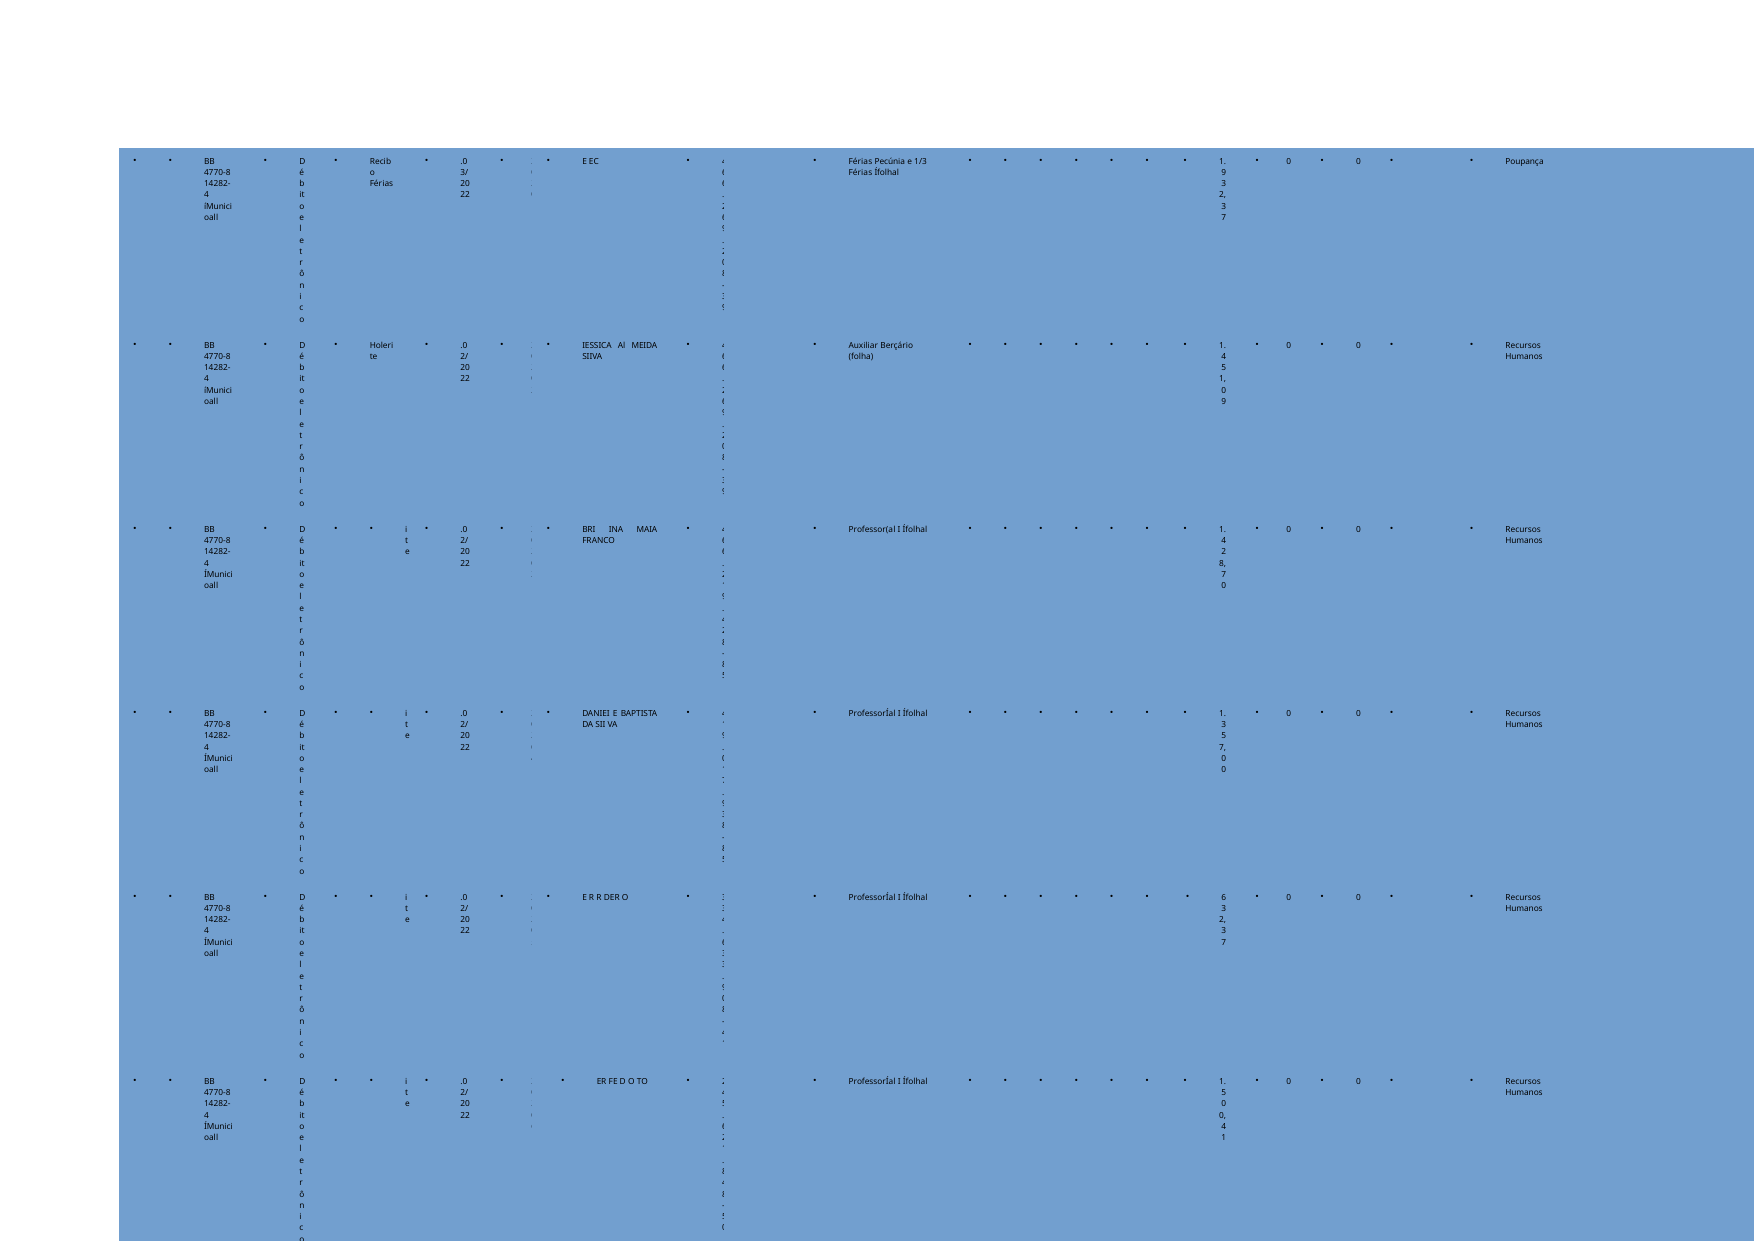

| 1203689 | BB 4770-8 14282-4 íMunicioall | Débito eletrônico | Recibo Férias | | .03/2022 | 30201 | E EC | 466.269.208-39 | | | Férias Pecúnia e 1/3 Férias Ífolhal | | | | 28/0 | 1/20 | 22 | 02/0 | 3/20 | 22 | 1.932,37 | 0 | 0 | 1.932,37 | | Poupança | | | | |
| --- | --- | --- | --- | --- | --- | --- | --- | --- | --- | --- | --- | --- | --- | --- | --- | --- | --- | --- | --- | --- | --- | --- | --- | --- | --- | --- | --- | --- | --- | --- |
| 1203698 | BB 4770-8 14282-4 íMunicioall | Débito eletrônico | Holerite | | .02/2022 | 30202 | IESSICA Al MEIDA SIIVA | 466.269.208-39 | | | Auxiliar Berçário (folha) | | | | 26/0 | 2/20 | 22 | 02/0 | 3/20 | 22 | 1.451,09 | 0 | 0 | 1.451,09 | | Recursos Humanos | | | | |
| 1203706 | BB 4770-8 14282-4 ÍMunicioall | Débito eletrônico | Holer | ite | .02/2022 | 30203 | BRI INA MAIA FRANCO | 466.219.428-85 | | | Professor(al I Ífolhal | | | | 26/0 | 2/20 | 22 | 02/0 | 3/20 | 22 | 1.428,70 | 0 | 0 | 1.428,70 | | Recursos Humanos | | | | |
| 1203710 | BB 4770-8 14282-4 ÍMunicioall | Débito eletrônico | Holer | ite | .02/2022 | 30204 | DANIEI E BAPTISTA DA SII VA | 419.017.938-85 | | | ProfessorÍal I Ífolhal | | | | 26/0 | 2/20 | 22 | 02/0 | 3/20 | 22 | 1.357,00 | 0 | 0 | 1.357,00 | | Recursos Humanos | | | | |
| 1203714 | BB 4770-8 14282-4 ÍMunicioall | Débito eletrônico | Holer | ite | .02/2022 | 30205 | E R R DER O | 334.633.908-41 | | | ProfessorÍal I Ífolhal | | | | 26/0 | 2/20 | 22 | 02/0 | 3/20 | 22 | 632,37 | 0 | 0 | 632,37 | | Recursos Humanos | | | | |
| 1203719 | BB 4770-8 14282-4 ÍMunicioall | Débito eletrônico | Holer | ite | .02/2022 | 30206 | ER FE D O TO | 245.621.848-50 | | | ProfessorÍal I Ífolhal | | | | 26/0 | 2/20 | 22 | 02/0 | 3/20 | 22 | 1.500,41 | 0 | 0 | 1.500,41 | | Recursos Humanos | | | | |
| 1203727 | BB 4770-8 14282-4 ÍMunicioall | Débito eletrônico | Recibo | | .02/2022 | 30208 | ADEIIA SANTOS DE AIMEIDA | 143.730.248-39 | | | Locação de Imóvel PF | | | | 02/0 | 3/20 | 22 | 02/0 | 3/20 | 22 | 4.123,63 | 0 | 0 | 4.123,63 | | Recursos Humanos | | | | |
| 1203731 | BB 4770-8 14282-4 ÍMunicioall | Débito eletrônico | Nota fiscal de serviços | | .03/2022 | 30209 | B o SA | | 69.034.668/0001-56 | | Vale Alimentação/Refeição Íempregadosl | | | | 03/0 | 3/20 | 22 | 02/0 | 3/20 | 22 | 3.045,00 | 0 | 0 | 3.045,00 | | Recursos Humanos | | | | |
| 1203736 | BB 4770-8 14282-4 ÍMunicioall | Débito eletrônico | Extrato/Tarifa | | .03/2022 | 121985 | BANCO DO BRASIl | | 90.400.888/3174-21 | | Financeira | | | | 02/0 | 3/20 | 22 | 02/0 | 3/20 | 22 | 10,45 | 0 | 0 | 10,45 | | Custos Indiretos | | | | |
| 1203765 | BB 4770-8 14282-4 ÍMunicioall | Débito eletrônico | Guia outras | | .02/2022 | 31101 | Prefeitura de Guariilhos | | 46.319.000/0001-50 | | Impostos e Taxas | | | | 10/0 | 3/20 | 22 | 11/0 | 3/20 | 22 | 218,51 | 0 | 0 | 218,51 | | Custos Indiretos | | | | |
| 1203780 | BB 4770-8 14282-4 ÍMunicioall | Débito eletrônico | Guia Fgts | | .02/2022 | 31102 | E O O FEDER FT | | 00.360.305/0001-04 | | FGTS - Fundo de Garantia | | | | 11/0 | 3/20 | 22 | 11/0 | 3/20 | 22 | 3.489,20 | 0 | 0 | 3.489,20 | | Recursos Humanos | | | | |
| 1203819 | BB 4770-8 14282-4 ÍMunicioall | Débito eletrônico | Nota fiscal de serviços | | .02/2022 | 31401 | GUARULHOS TELECOMUNICACOES LTDATe | | 27.583.479/0001-92 | | Telefone eInternet | | | | 31/03/2022 | | | 14/03/2022 | | | 79,9 | 0 | 0 | 79,9 | | Custos Indiretos | | | | Juros/Multa não pertinente ao termo de Colaboração. |
| 1203844 | BB 4770-8 14282-4 ÍMunicioall | Débito eletrônico | Bnlatn | | .03/2022 | 01400 | PROAGIR CLUBE DE BENEFICIOS SOCIAIS | | 4 11 1» 1 | | Contribuiçã | o Bem Estar S | ocial | | 02/03/2022 | | | 14/03/2022 | | | 273 | 0 | 0 | 223 | | Recursos Humanos | | | | Juros/Multa não pertinente ao termo de Colaboração. |
| 1203882 | BB 4770-8 14282-4 ÍMunicioall | Débito eletrônico | Nota fiscal de serviços | | .02/2022 | 31403 | D TR DOR DE BENEFICIOS LTDA | | 19.112.659/0 | 001-68 | O! t l g g ,1 l | | | | 04/0 | 3/20 | 22 | 14/0 | 3/20 | 22 | 290,85 | 0 | 0 | 290,85 | | Recursos Humanos | | | | Juros/Multa não pertinente ao termo de Colaboração. |
| 1203890 | BB 4770-8 14282-4 ÍMunicioall | Débito eletrônico | Boleto | | .03/2022 | 31601 | SINDBENEFICENTE | | 12.403.462/0001-39 | | t b ã a t al | | | | 14/0 | 3/20 | 22 | 16/0 | 3/20 | 22 | 300,06 | 0 | 0 | 300,06 | | Recursos Humanos | | | | |
| 1203898 | BB 4770-8 14282-4 ÍMunicioall | Débito eletrônico | Contribuições/Doações | | .03/2022 | 31602 | SINDBENEFICENTE | | 12.403.462/0001-39 | | t b ã s d al | | | | 14/0 | 3/20 | 22 | 16/0 | 3/20 | 22 | 240 | 0 | 0 | 240 | | Recursos Humanos | | | | |
| 1203936 | BB 4770-8 14282-4 ÍMunicioall | Débito eletrônico | Nota fiscal de serviços | | .03/2022 | 31801 | BANTINI SERVICOS DE ENGENHARIA LTDA | | 29.458.610/0 | 001-15 | Engenheiro | de Segurança | ab | lho PI | 02/0 | 3/20 | 22 | 18/0 | 3/20 | 22 | 595 | 0 | 0 | 595 | | Custos | | iretos | Contrato Anexado. | |
| 1203953 | BB 4770-8 14282-4 ÍMunicioall | Débito eletrônico | Nota Fiscal | | .03/2022 | 31802 | g g | | 14.328.581/0001-08 | | Gás ÍGLPl | | | | 15/0 | 3/20 | 22 | 18/0 | 3/20 | 22 | 940,6 | 0 | 0 | 940,6 | | Custos | Ind | iretos | | |
| 1203982 | BB 4770-8 14282-4 ÍMunicioall | Débito eletrônico | Guia outras | | .02/2022 | 31803 | Secretaria da Receita Federal | | 00.394.460/0058-87 | | IRRF s/ Alug | uel PI | | | 08/0 | 2/20 | 22 | 18/0 | 3/20 | 22 | 376,37 | 0 | 0 | 376,37 | | Custos | Ind | iretos | | |
| 1204016 | BB 4770-8 14282-4 ÍMunicioall | Débito eletrônico | Fatura | | .03/2022 | 31804 | R HO TE E O CACOES LTDATe | | 27.583.479/0001-92 | | | | | | 03/0 | 3/20 | 22 | 18/0 | 3/20 | 22 | 39,9 | 0 | 0 | 39,9 | | Custos | Ind | iretos | | |
| 1204031 | BB 4770-8 14282-4 ÍMunicioall | Débito eletrônico | Darf | | .02/2022 | 31805 | Secretaria da Receita Federal | | 00.394.460/0058-87 | | IRRF s/ Proventos | | | | 28/0 | 2/20 | 22 | 18/0 | 3/20 | 22 | 2.114,93 | 0 | 0 | 2.114,93 | | Custos | Ind | iretos | | |
| 1204037 | BB 4770-8 14282-4 ÍMunicioall | Débito eletrônico | Darf | | .02/2022 | 32301 | Secretaria da Receita Federal | | 00.394.460/0058-87 | | PIS s/ Salários | | | | 28/0 | 2/20 | 22 | 23/0 | 3/20 | 22 | 436,16 | 0 | 0 | 436,16 | | Custos | Ind | iretos | | |
| 1204043 | BB 4770-8 14282-4 ÍMunicioall | Débito eletrônico | Guia outras | | .03/2022 | 32302 | P | | 46.319.000/0001-50 | | Imoosto Pre | dial e Territori | al Urban | | 25/0 | 1/20 | 22 | 23/0 | 3/20 | 22 | 815,13 | 0 | 0 | 815,13 | | Custos | Ind | iretos | | |
| 1204052 | BB 4770-8 14282-4 ÍMunicioall | Débito eletrônico | Nota fiscal de serviços | | .03/2022 | 32401 | TALENT ASSESSORIA CONTABIL LTDA | | 10.985.260/0 | 001-17 | | | | | 24/0 | 3/20 | 22 | 24/0 | 3/20 | 22 | 906 | 0 | 0 | 906 | | Custos | Ind | iretos | | |
| 1204058 | BB 4770-8 14282-4 ÍMunicioall | Débito eletrônico | Nota fiscal de serviços | | .03/2022 | 32402 | TALENT ASSESSORIA CONTABIL LTDA | | 10.985.260/0 | 001-17 | | | | | 24/0 | 3/20 | 22 | 24/0 | 3/20 | 22 | 1.406,00 | 0 | 0 | 1.406,00 | | Custos | Ind | iretos | | |
| 1204085 | BB 4770-8 14282-4 ÍMunicioall | Débito eletrônico | Nota fiscal de serviços | | .03/2022 | 32501 | RT PR T R ET SUAL EIRELI | | 32.917.044/0 | 001-77 | Manutençã | o da Unidade E | | | 24/0 | 3/20 | 22 | 25/0 | 3/20 | 22 | 412,5 | 0 | 0 | 412,5 | | Custos | Ind | iretos | | |
| 1204098 | BB 4770-8 14282-4 ÍMunicioall | Débito eletrônico | Extrato/Tarifa | | .03/2022 | 391904 | BANCO DO BRASIL | | 90.400.888/3174-21 | | Financeira | | | | 28/0 | 3/20 | 22 | 28/0 | 3/20 | 22 | 11 | 0 | 0 | 11 | | Custos | Ind | iretos | | |
| 1204368 | BB 4770-8 14282-4 ÍMunicioall | Débito eletrônico | Nota fiscal de serviços | | .03/2022 | 32901 | TALENT ASSESSORIA CONTABIL LTDA | | 10.985.260/0 | 001-17 | | | | | 28/0 | 3/20 | 22 | 29/0 | 3/20 | 22 | 1.906,00 | 0 | 0 | 1.906,00 | | Custos | Ind | iretos | | FAVOR CONCILIAR DESPESA. |
| 1204369 | BB 4770-8 14282-4 ÍMunicioall | Débito eletrônico | Holer | | .03/2022 | 47885 | BRUNA CAROLINE CARVALHO GARCIA | 471.644.578-08 | | | Professor Íal I Ífolhal | | | | 31/0 | 3/20 | 22 | 31/0 | 3/20 | 22 | 2.109,51 | 0 | 0 | 2.109,51 | | Recursos Humanos | | | | Folha de MARÇO |
| 1204373 | BB 4770-8 14282-4 ÍMunicioall | Débito eletrônico | Holer | ite | .03/2022 | 47885 | BRUNA MAIA FRANCO | 466.219.428-85 | | | Professor Íal I Ífolhal | | | | 31/0 | 3/20 | 22 | 31/0 | 3/20 | 22 | 2.109,51 | 0 | 0 | 2.109,51 | | Recursos Humanos | | | | |
| 1204375 | BB 4770-8 14282-4 ÍMunicioall | Débito eletrônico | Holer | ite | .03/2022 | 47885 | R TH E D SILVA SANTANA | 080.076.854-05 | | | Assistente A | dministrativo | lolhal | | 31/0 | 3/20 | 22 | 31/0 | 3/20 | 22 | 1.797,46 | 0 | 0 | 1.797,46 | | Recursos Humanos | | | | |
| 1204382 | BB 4770-8 14282-4 ÍMunicioall | Débito eletrônico | Holer | ite | .03/2022 | 47885 | FABIANA LEROS ROCHA | 328.609.458-73 | | | Professor Íal I Ífolhal | | | | 31/0 | 3/20 | 22 | 31/0 | 3/20 | 22 | 2.109,51 | 0 | 0 | 2.109,51 | | Recursos Humanos | | | | |
| 1204385 | BB 4770-8 14282-4 ÍMunicioall | Débito eletrônico | Holer | ite | .03/2022 | 47885 | F B Q R O D A | 377.792.128-90 | | | Diretor Ífolhal | | | | 31/0 | 3/20 | 22 | 31/0 | 3/20 | 22 | 2.854,30 | 0 | 0 | 2.854,30 | | Recursos Humanos | | | | |
| 1204386 | BB 4770-8 14282-4 ÍMunicioall | Débito eletrônico | Holer | ite | .03/2022 | 47885 | FB E O D OS SANTOS | 423.559.788-40 | | | Professor Íal I Ífolhal | | | | 31/0 | 3/20 | 22 | 31/0 | 3/20 | 22 | 2.109,51 | 0 | 0 | 2.109,51 | | Recursos Humanos | | | | |
| 1204389 | BB 4770-8 14282-4 ÍMunicioall | Débito eletrônico | Holer | ite | .03/2022 | 47885 | Q E E O RE LHÃES | 335.896.028-56 | | | Auxiliar de Cozinha Ífolhal | | | | 31/0 | 3/20 | 22 | 31/0 | 3/20 | 22 | 1.365,12 | 0 | 0 | 1.365,12 | | Recursos Humanos | | | | |
| 1204392 | BB 4770-8 14282-4 ÍMunicioall | Débito eletrônico | Holer | ite | .03/2022 | 47885 | E ER PO TRO ERI | 388.700.928-28 | | | Coordenad | or Pedagógico | folhal | | 31/0 | 3/20 | 22 | 31/0 | 3/20 | 22 | 2.303,38 | 0 | 0 | 2.303,38 | | Recursos Humanos | | | | |
| 1204396 | BB 4770-8 14282-4 ÍMunicioall | Débito eletrônico | Holer | ite | .03/2022 | 47885 | E RR DE ARAUJO | 334.633.908-41 | | | Professor Íal I Ífolhal | | | | 31/0 | 3/20 | 22 | 31/0 | 3/20 | 22 | 2.109,51 | 0 | 0 | 2.109,51 | | Recursos Humanos | | | | |
| 1204398 | BB 4770-8 14282-4 ÍMunicioall | Débito eletrônico | Holer | ite | .03/2022 | 47885 | R DE D R DE MATOS | 040.224.955-02 | | | Professor Íal I Ífolhal | | | | 31/0 | 3/20 | 22 | 31/0 | 3/20 | 22 | 157,6 | 0 | 0 | 157,6 | | Recursos Humanos | | | | |
| 1204400 | BB 4770-8 14282-4 ÍMunicioall | Débito eletrônico | Holer | ite | .03/2022 | 47885 | ETE R OR O | 538.734.915-91 | | | Professor Íal I Ífolhal | | | | 31/0 | 3/20 | 22 | 31/0 | 3/20 | 22 | 2.109,51 | 0 | 0 | 2.109,51 | | Recursos Humanos | | | | |
| 1204402 | BB 4770-8 14282-4 ÍMunicioall | Débito eletrônico | Holer | ite | .03/2022 | 47885 | MARIA AUDENICE DOS SANTOS | 333.865.838-90 | | | CozinheiroÍal Ífolhal | | | | 31/0 | 3/20 | 22 | 31/0 | 3/20 | 22 | 1.534,33 | 0 | 0 | 1.534,33 | | Recursos Humanos | | | | |
| 1204407 | BB 4770-8 14282-4 ÍMunicioall | Débito eletrônico | Holer | ite | .03/2022 | 47885 | RT OPE RODR E | 908.150.844-04 | | | Auxiliar de Limpeza Ífolhal | | | | 31/0 | 3/20 | 22 | 31/0 | 3/20 | 22 | 1.084,03 | 0 | 0 | 1.084,03 | | Recursos Humanos | | | | |
| 1204409 | BB 4770-8 14282-4 ÍMunicioall | Débito eletrônico | Holer | ite | .03/2022 | 47885 | [R FE DO TOS | 245.621.848-50 | | | Professor Íal I Ífolhal | | | | 31/0 | 3/20 | 22 | 31/0 | 3/20 | 22 | 2.109,51 | 0 | 0 | 2.109,51 | | Recursos Humanos | | | | |
| 1204411 | BB 4770-8 14282-4 ÍMunicioall | Débito eletrônico | Hole | ite | .03/2022 | | EDO E TO FERREIRA | 447.358.958-76 | | | Auxiliar de Limpeza Ífolhal | | | | 1 | 3/20 | 22 | 31/ | 3/20 | 22 | 1.084,03 | 0 | 0 | 1.084,03 | | Recursos Humanos | | | | |
| 1204414 | BB 4770-8 14282-4 ÍMunicioall | Débito eletrônico | Holer | ite | .03/2022 | 47885 | T T E PERER D SANTOS | 343.326.668-95 | | | Professor Íal I Ífolhal | | | | 31/0 | 3/20 | 22 | 31/0 | 3/20 | 22 | 2.109,51 | 0 | 0 | 2.109,51 | | Recursos Humanos | | | | |
| 1204419 | BB 4770-8 14282-4 ÍMunicioall | Débito eletrônico | Holer | ite | .03/2022 | 47885 | E R BE RO HER IDES DOS SANTO | 298.800.078-67 | | | Professor Íal I Ífolhal | | | | 31/0 | 3/20 | 22 | 31/0 | 3/20 | 22 | 2.109,51 | 0 | 0 | 2.109,51 | | Recursos Humanos | | | | |
| 1204421 | BB 4770-8 14282-4 ÍMunicioall | Débito eletrônico | Holer | ite | .03/2022 | 47885 | D TO TENORIO | 336.608.458-84 | | | Professor Íal I Ífolhal | | | | 31/0 | 3/20 | 22 | 31/0 | 3/20 | 22 | 2.109,51 | 0 | 0 | 2.109,51 | | Recursos Humanos | | | | |
| 1204423 | BB 4770-8 14282-4 ÍMunicioall | Débito eletrônico | Holer | ite | .03/2022 | 47885 | ERO B OFETO A | 346.500.288-17 | | | Professor Íal I Ífolhal | | | | 31/0 | 3/20 | 22 | 31/0 | 3/20 | 22 | 2.109,51 | 0 | 0 | 2.109,51 | | Recursos Humanos | | | | |
| 1204424 | BB 4770-8 14282-4 ÍMunicioall | Débito eletrônico | Nota fiscal de serviços | | .03/2022 | 33101 | B ços e comercio SA | | 69.034.668/0001-56 | | Vale Alimen | tação/Refeiçã | | egadosl | 01/0 | 4/20 | 22 | 31/0 | 3/20 | 22 | 2.900,00 | 0 | 0 | 2.900,00 | | Custos | Indiretos | | | |
| 1204439 | BB 4770-8 14282-4 ÍMunicioall | Débito eletrônico | | | .04/2022 | | O E O R DE TRANSPORTE URBANO DE P ERO DE RULHOS E REGIAO | | | | | | | | 01/04/2022 | | | | | | | | | | | | Indiretos | | | |
| 1204443 | BB 4770-8 14282-4 ÍMunicioall | Débito eletrônico | Recibo | | .03/2022 | 33103 | ADE' ia SANTOS DE AL MEIDA | 143.730.248-39 | | | Locação de | Imóvel PF | | | 31/03/2022 | | | 31/03/2022 | | | 4.123,63 | 0 | 0 | 4.123,63 | | Locação | | | | |
| 1204451 | BB 4770-8 14282-4 ÍMunicioall | Débito eletrônico | Extrato/Tarifa | | .03/2022 | 551622 | BANCO DO BRASIL | | 90.400.888/3174-21 | | Financeira | | | | 31/03/2022 | | | 31/03/2022 | | | 11 | 0 | 0 | 11 | | Custos | Indiretos | | | |
| 1204460 | BB 4770-8 14282-4 ÍMunicioall | Débito eletrônico | Fatura | | .02/2022 | 40101 | DE E E TO B GO DO ESTADO DE | | 43.776.517/0001-80 | | Ág..a e E-g-t- | | | | 04/03/2022 | | | 01/04/2022 | | | 117,06 | 0 | 0 | 117,06 | | Custos | Indiretos | | | |
| 1204467 | BB 4770-8 14282-4 ÍMunicioall | Débito eletrônico | Pah|r, | | .02/2022 | | EDP O P O D TR B CAO DE ENERGIA S.A. | | , , 1 , „ | | Energia Elétrica | | | | 23/02/2022 | | | 01/04/2022 | | | 78171 | 0 | 0 | 70171 | | Custos | Indiretos | | | |
| 1204473 | BB 4770-8 14282-4 ÍMunicioall | Débito eletrônico | Nota fiscal de serviços | | .04/2022 | 40701 | BANTINI SERVICOS DE ENGENHARIA LTDA | | 29.458.610/0 | 001-15 | Engenheiro | de Segurança | ab | lho PI | 06/04/2022 | | | 07/04/2022 | | | 595 | 0 | 0 | 595 | | Custos | Indiretos | | Contrato anexado conforme solicitado. | |
| 1204490 | BB 4770-8 14282-4 ÍMunicioall | Débito eletrônico | Guia Fgts | | .03/2022 | 40702 | E O O FEDERAL - FGTS | | 00.360.305/0001-04 | | FGTS - Fund | o de Garantia | | | 07/04/2022 | | | 07/04/2022 | | | 4.065,88 | 0 | 0 | 4.065,88 | | Recursos Humanos | | | | |
| 1204496 | BB 4770-8 14282-4 ÍMunicioall | Débito eletrônico | Nota fiscal de serviços | | .03/2022 | 40801 | R HO TE E O CACOES LTDATe | | 27.583.479/0001-92 | | | | | | 29/04/2022 | | | 08/04/2022 | | | 79,9 | 0 | 0 | 79,9 | | Custos | Indiretos | | | |
| 1204506 | BB 4770-8 14282-4 ÍMunicioall | Débito eletrônico | Boleto | | .03/2022 | 40802 | PROAGIR CLUBE DE BENEFICIOS SOCIAIS | | 34.002.229/0001-87 | | Contribuiçã | o Bem Estar S | c ial | | 05/04/2022 | | | 08/04/2022 | | | 273 | 0 | 0 | 273 | | Custos | Indiretos | | | |
| 1204531 | BB 4770-8 14282-4 ÍMunicioall | Débito eletrônico | Nota fiscal de serviços | | .03/2022 | 40803 | D TR DOR DE BENEFICIOS LTDA | | 19.112.659/0 | 001-68 | oi t l g g ai l | | | | 01/04/2022 | | | 08/04/2022 | | | 298,2 | 0 | 0 | 298,2 | | Custos | Indiretos | | | |
| 1204543 | BB 4770-8 14282-4 ÍMunicioall | Débito eletrônico | Contribuições/Doações | | .03/2022 | 41201 | SINDBENEFICENTE | | 12.403.462/0001-39 | | t b a S d al | | | | 11/04/2022 | | | 12/04/2022 | | | 800 | 0 | 0 | 800 | | Custos | Indiretos | | | |
| 1204571 | BB 4770-8 14282-4 ÍMunicioall | Débito eletrônico | Nota Fiscal | | .04/2022 | 28433 | RO TO O R PZ | | 14.924.312/0001-04 | | Materiais de Limpeza | | | | 14/04/2022 | | | 14/04/2022 | | | 3.723,75 | 0 | 0 | 3.723,75 | | Custos | Indiretos | | | |
| 1204585 | BB 4770-8 14282-4 ÍMunicioall | Débito eletrônico | Nota fiscal de serviços | | .04/2022 | | BEATRIZ VIEIRA DE SOUZA | | | | | | | | 18/04/2022 | | | 19/04/2022 | | | 4.066,83 | | | 4.066,83 | | | Indiretos | | | NÃO IDENTIFICAMOS O LANÇAMENTO DO VALOR DE R$ 83,00 REFERENTE AO ISSQN/RETIDO DA NFS-e 18 |
| 1204598 | BB 4770-8 14282-4 ÍMunicioall | Débito eletrônico | Darf | | .03/2022 | 41902 | Secretaria da Receita Federal | | 00.394.460/0058-87 | | IRRF s/ Alug | uel PI | | | 31/03/2022 | | | 19/04/2022 | | | 376,37 | 0 | 0 | 376,37 | | Locação | | | | |
| 1204616 | BB 4770-8 14282-4 ÍMunicioall | Débito eletrônico | Guia outras | | .04/2022 | 41903 | Prefeitura de Guarulhos | | 46.319.000/0001-50 | | ip t P | dial e Territori | ....... a | | 25/01/2022 | | | 19/04/2022 | | | 815,13 | 0 | 0 | 815,13 | | Custos | Indiretos | | | |
| 1204627 | BB 4770-8 14282-4 ÍMunicioall | Débito eletrônico | Darf | | .03/2022 | 41904 | Secretaria da Receita Federal | | 00.394.460/0058-87 | | IRRF s/ Proventos | | | | 31/03/2022 | | | 19/04/2022 | | | 240,04 | 0 | 0 | 240,04 | | Custos | Indiretos | | | |
| 1204635 | BB 4770-8 14282-4 ÍMunicioall | Débito eletrônico | Darf | | .03/2022 | 41905 | Secretaria da Receita Federal | | 00.394.460/0058-87 | | PIS s/ Salários | | | | 31/03/2022 | | | 19/04/2022 | | | 486,18 | 0 | 0 | 486,18 | | Custos | Indiretos | | | |
| 1204647 | BB 4770-8 14282-4 ÍMunicioall | Débito eletrônico | Extrato/Tarifa | | .04/2022 | 4981 | BANCO DO BRASIL | | 90.400.888/3174-21 | | Financeira | | | | 19/04/2022 | | | 19/04/2022 | | | 11 | 0 | 0 | 11 | | Custos | Indiretos | | | |
| 1204656 | BB 4770-8 14282-4 ÍMunicioall | Débito eletrônico | Boleto | | .04/2022 | 42201 | GUARULHOS TELECOMUNICACOES LTDATe | | 27.583.479/0001-92 | | | | | | 05/04/2022 | | | 22/04/2022 | | | 39,9 | 0 | 0 | 39,9 | | Custos | Indiretos | | | |
| 1204663 | BB 4770-8 14282-4 ÍMunicioall | Débito eletrônico | | | .04/2022 | | gUaRUPass ajsO a aO Das CONCESSIONARIAS DE TRANSPORTE URBANO DE PASSAGEIROS DE GUARULHOS E REGIAO | | | | | | | | 27/04/2022 | | | 26/04/2022 | | | | | | | | | Indiretos | | | |
| 1204672 | BB 4770-8 14282-4 ÍMunicioall | Débito eletrônico | Pah|r, | | .03/2022 | A, 1 | CIA DE SANEAMENTO BASICO DO ESTADO DE SAO PAULO SABESP | | 4 —t,=l 1 | | Ág„a e E-^-t- | | | | 04/04/2022 | | | 28/04/2022 | | | 100 oo | 0 | 0 | 100 oo | | Custos | Indiretos | | | |
| 1204744 | BB 4770-8 14282-4 ÍMunicioall | Débito eletrônico | Fatura | | .03/2022 | 42802 | EDP SAO PAULO DISTRIBUICAO DE ENERGIA S.A. | | 02.302.100/0001-06 | | Energia Elétrica | | | | 26/03/2022 | | | 28/04/2022 | | | 1.060,64 | 0 | 0 | 1.060,64 | | Custos | Indiretos | | | |
| 1204767 | BB 4770-8 14282-4 ÍMunicioall | Débito eletrônico | Nota fiscal de serviços | | .04/2022 | 42803 | sodexo oass do Brasil serviços e comercio SA | | 69.034.668/0001-56 | | Vale Alimen | tação/Refeiçã | | egadosl | 30/04/2022 | | | 28/04/2022 | | | 287 | 0 | 0 | 287 | | Custos | Indiretos | | | |
| 1204774 | BB 4770-8 14282-4 ÍMunicioall | Débito eletrônico | Recibo | | .04/2022 | 42804 | ADELIA SANTOS DE ALMEIDA | 143.730.248-39 | | | Locação de | Imóvel PF | | | 30/04/2022 | | | 28/04/2022 | | | 4.123,63 | 0 | 0 | 4.123,63 | | Custos | Indiretos | | | |
| 1204785 | BB 4770-8 14282-4 ÍMunicioall | Débito eletrônico | Nota fiscal de serviços | | .04/2022 | 42805 | TALENT ASSESSORIA CONTABIL LTDA | | 10.985.260/0 | 001-17 | | | | | 26/04/2022 | | | 28/04/2022 | | | 1.728,00 | 0 | 0 | 1.728,00 | | Custos | Indiretos | | | |
| 1204792 | BB 4770-8 14282-4 ÍMunicioall | Débito eletrônico | Extrato/Tarifa | | .04/2022 | 389319 | BANCO DO BRASIL | | 90.400.888/3174-21 | | Financeira | | | | 28/04/2022 | | | 28/04/2022 | | | 11 | 0 | 0 | 11 | | Custos | Indiretos | | | |
| 1205029 | BB 4770-8 14282-4 ÍMunicioall | Débito eletrônico | Holerite | | .04/2022 | 60168 | BRUNA CAROLINE CARVALHO GARCIA | 471.644.578-08 | | | Professor Íal I Ífolhal | | | | 29/04/2022 | | | 29/04/2022 | | | 2.109,51 | 0 | 0 | 2.109,51 | | Recursos Humanos | | | | Folha de ABRIL |
| 1205035 | BB 4770-8 14282-4 ÍMunicioall | Débito eletrônico | Holerite | | .04/2022 | 60168 | BRUNA MAIA FRANCO | 466.219.428-85 | | | ProfessorÍal I Ífolhal | | | | 29/04/2022 | | | 29/04/2022 | | | 2.109,51 | 0 | 0 | 2.109,51 | | Recursos Humanos | | | | |
| 1205093 | BB 4770-8 14282-4 ÍMunicioall | Débito eletrônico | Holerite | | .04/2022 | 60168 | aRLa NaTHaLY aL/Es Da sL/a saNTaNA | 080.076.854-05 | | | Assistente A | dministrativo | folhal | | 29/04/2022 | | | 29/04/2022 | | | 1.797,46 | 0 | 0 | 1.797,46 | | Recursos Humanos | | | | |